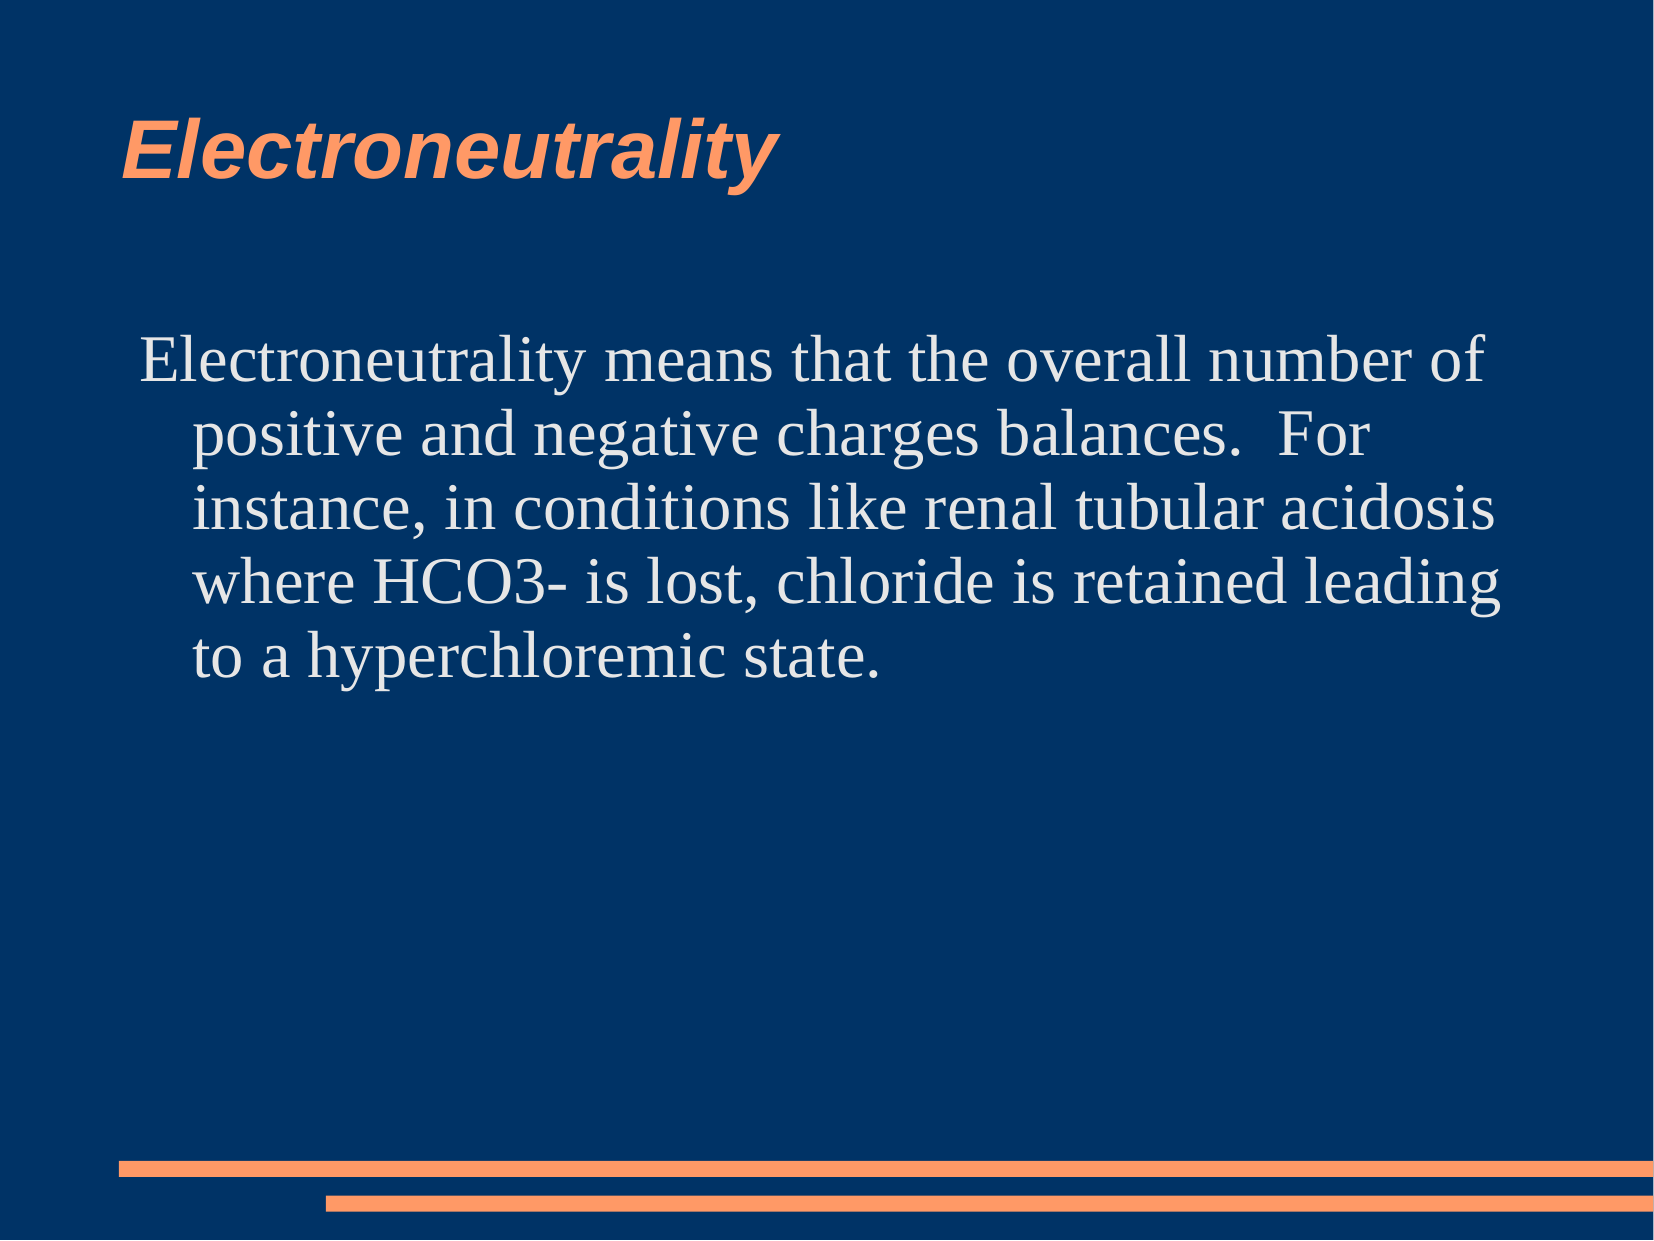

# Electroneutrality
Electroneutrality means that the overall number of positive and negative charges balances. For instance, in conditions like renal tubular acidosis where HCO3- is lost, chloride is retained leading to a hyperchloremic state.